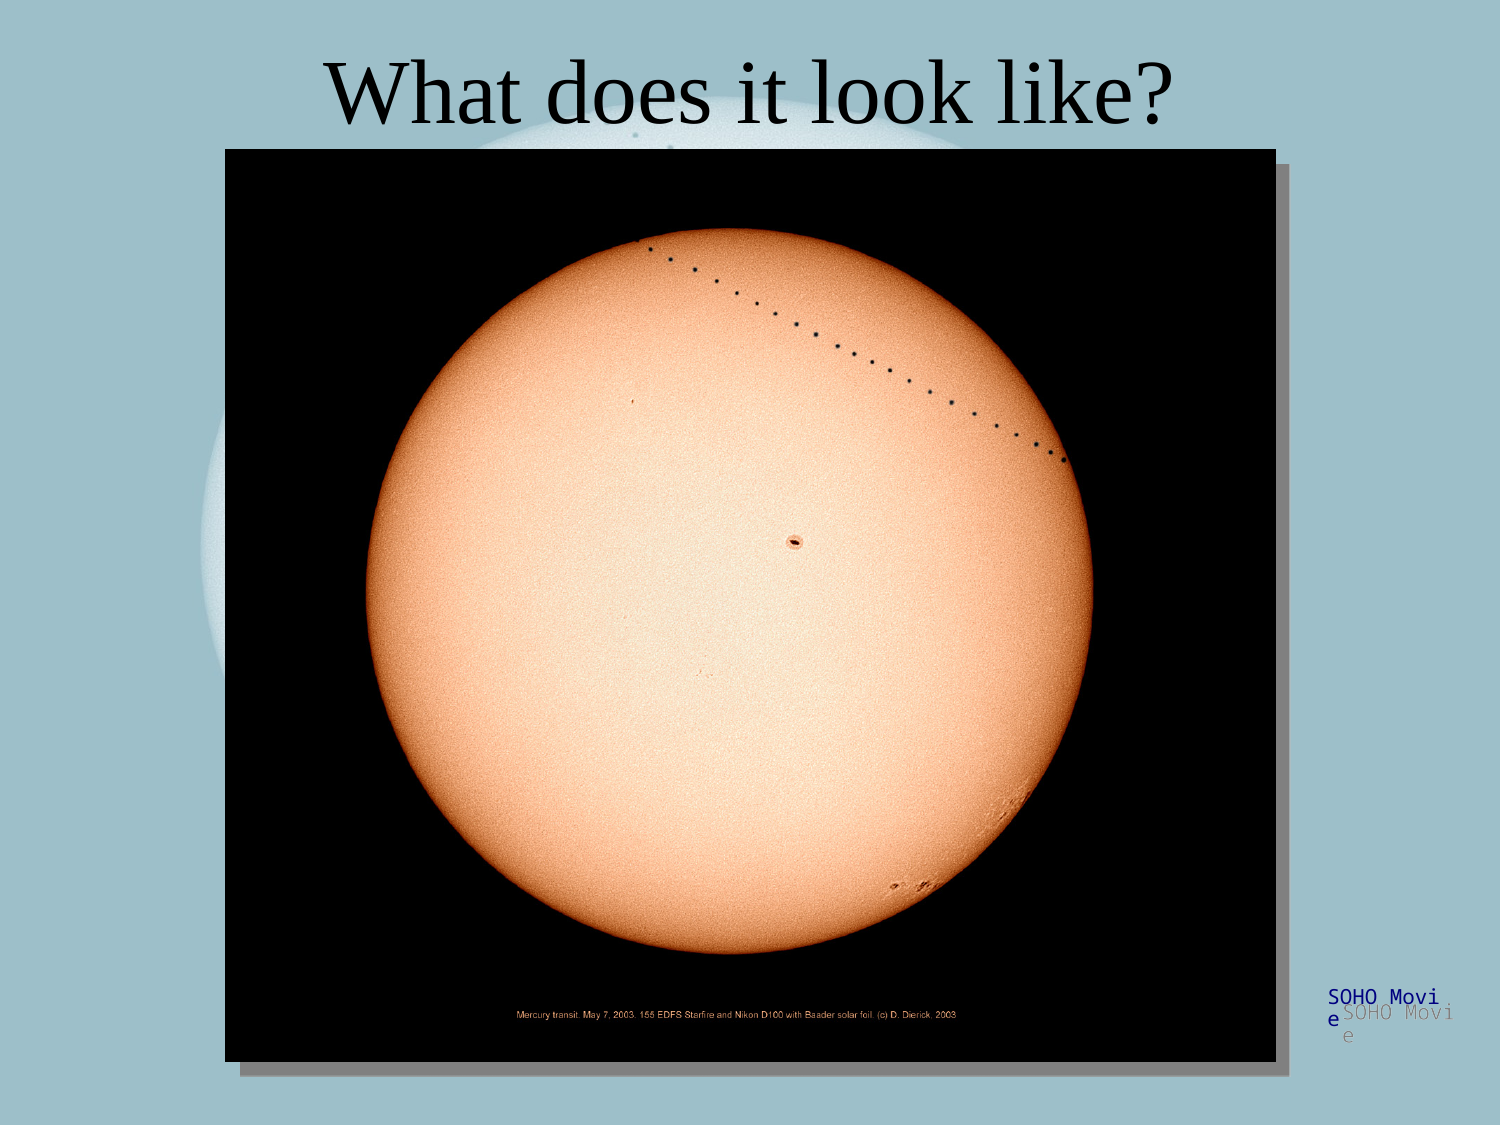

# What does it look like?
SOHO Movie